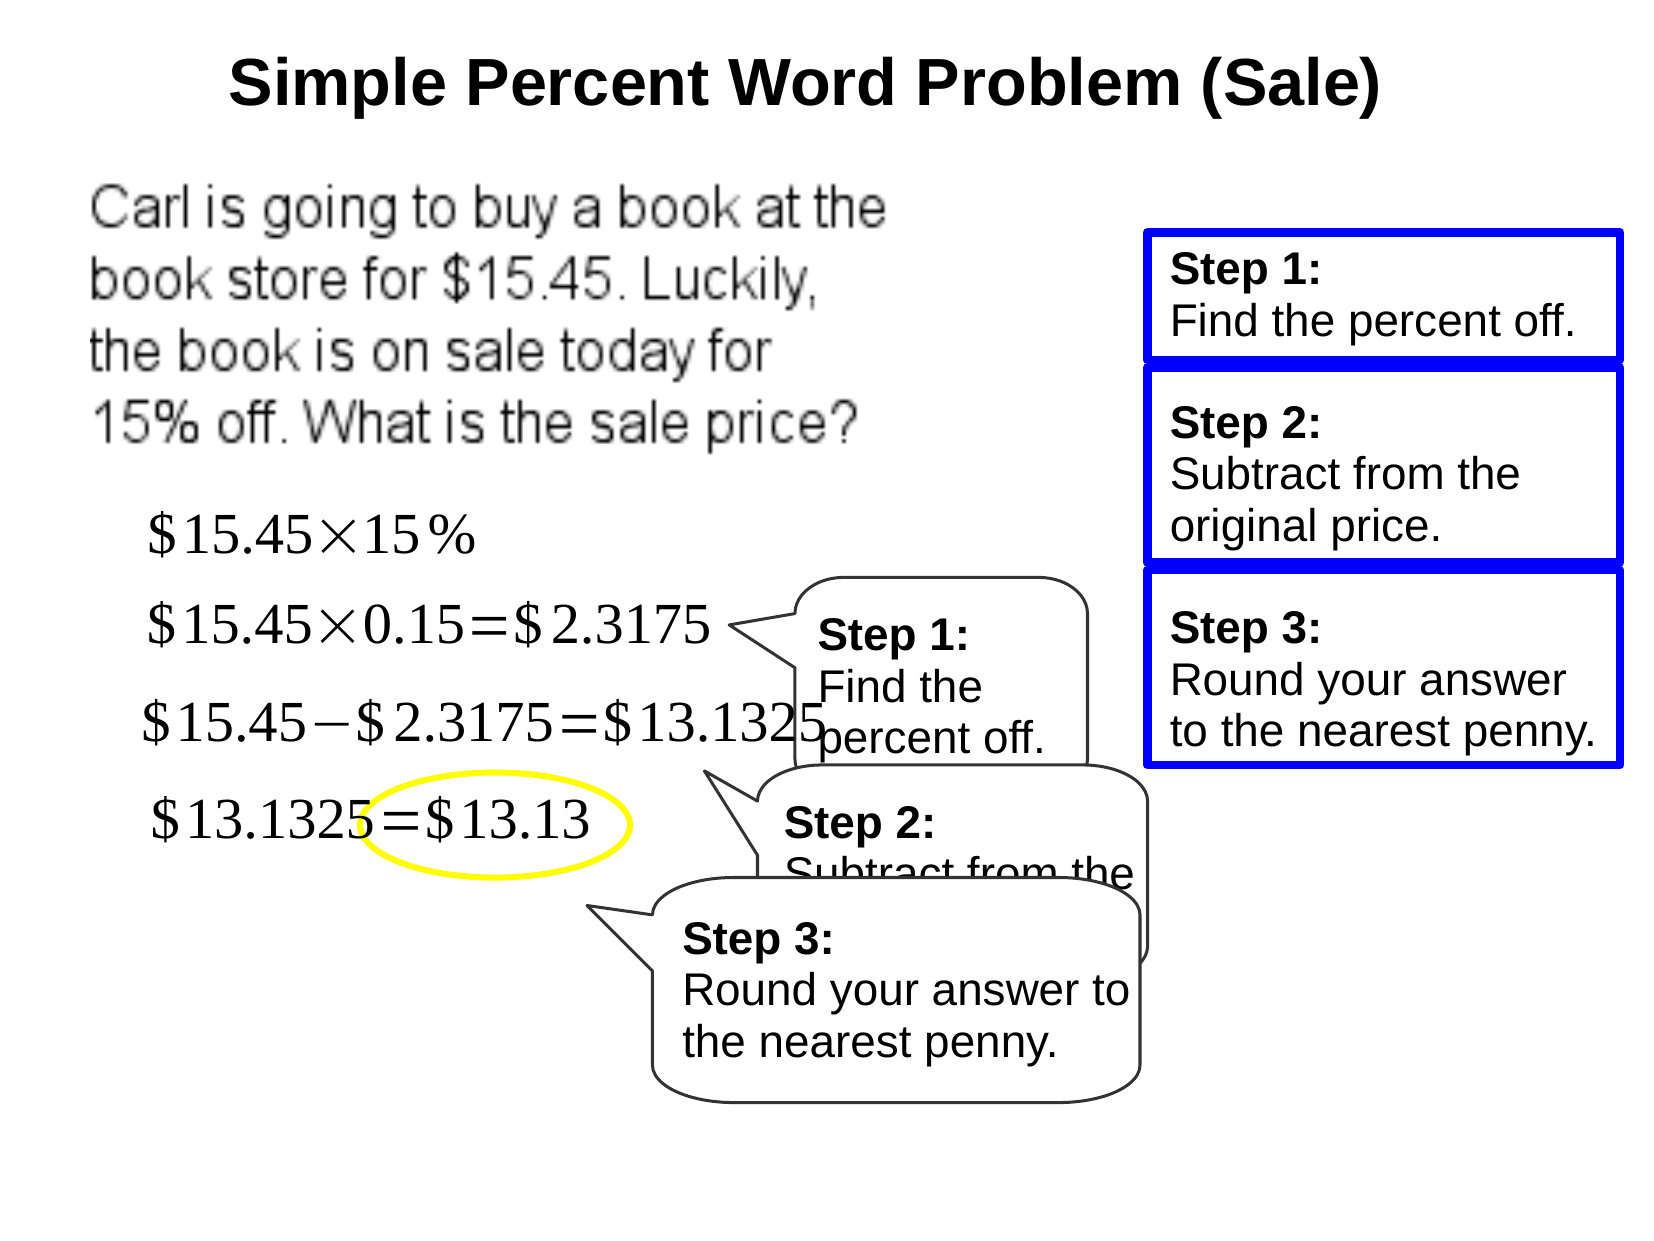

Simple Percent Word Problem (Sale)
Step 1:
Find the percent off.
Step 2:
Subtract from the original price.
Step 3:
Round your answer to the nearest penny.
Step 1:
Find the
percent off.
Step 2:
Subtract from the
original price.
Step 3:
Round your answer to
the nearest penny.